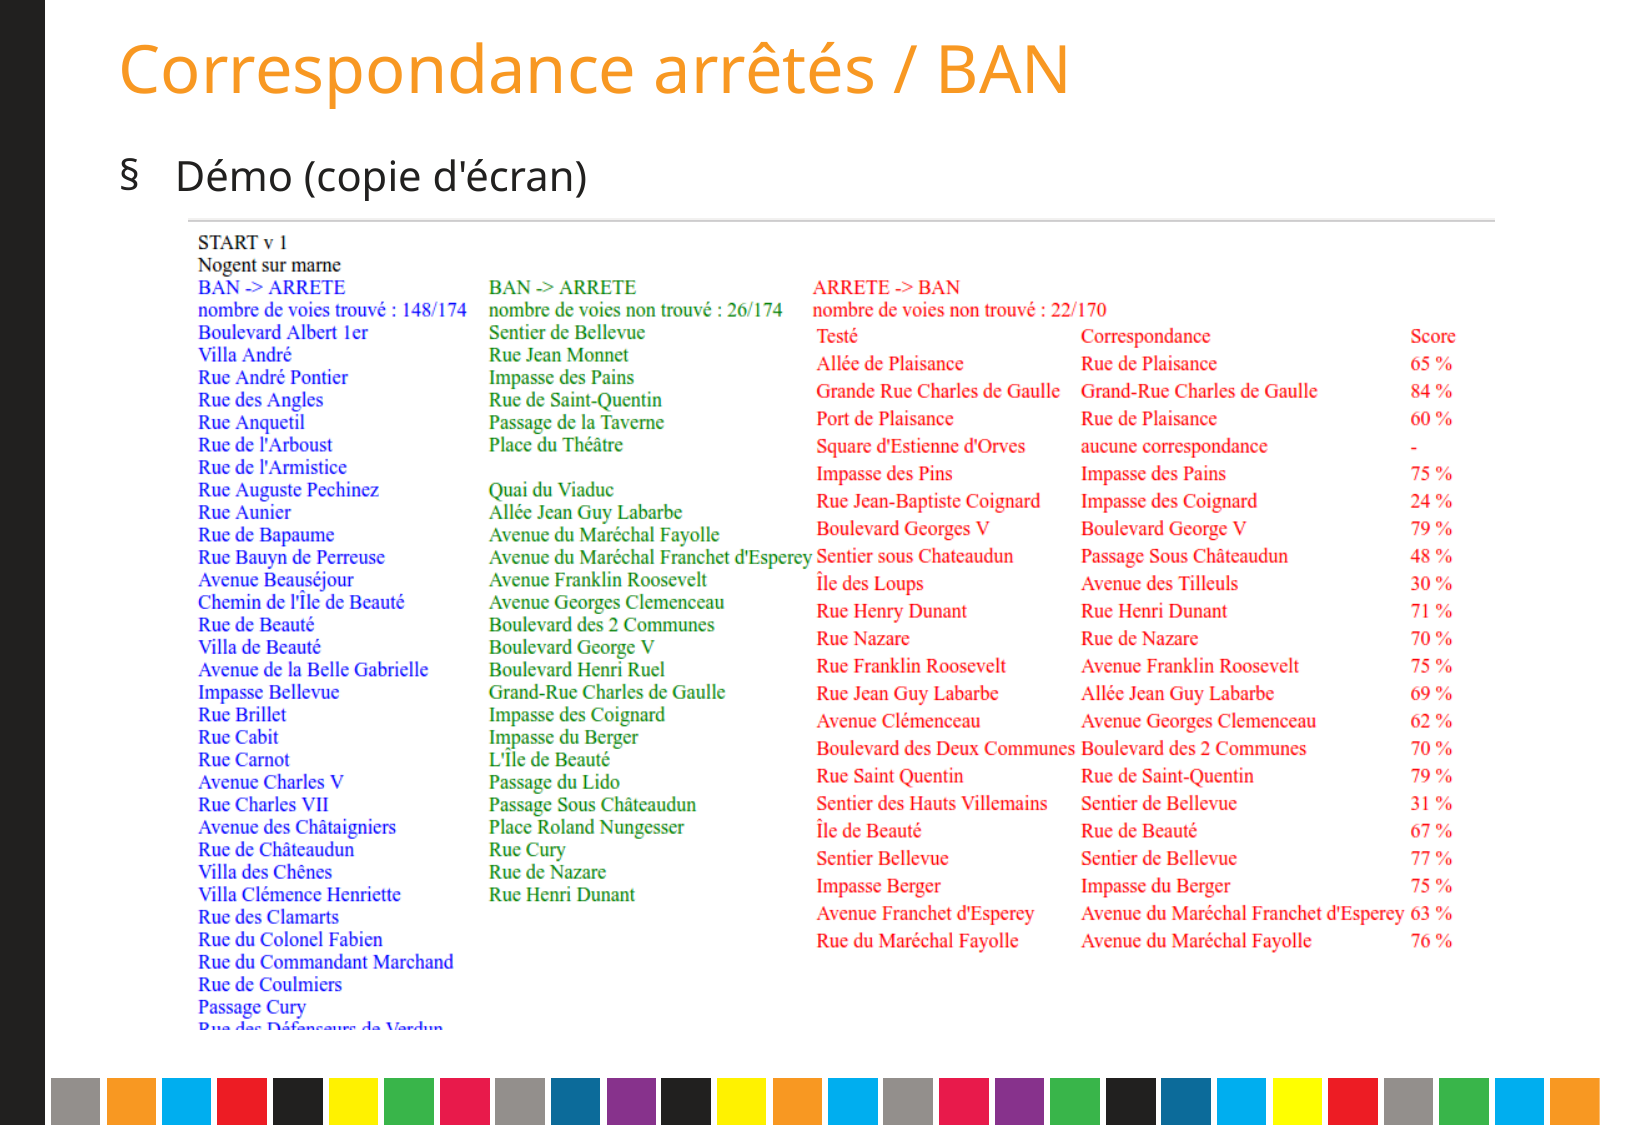

Correspondance arrêtés / BAN
# Démo (copie d'écran)